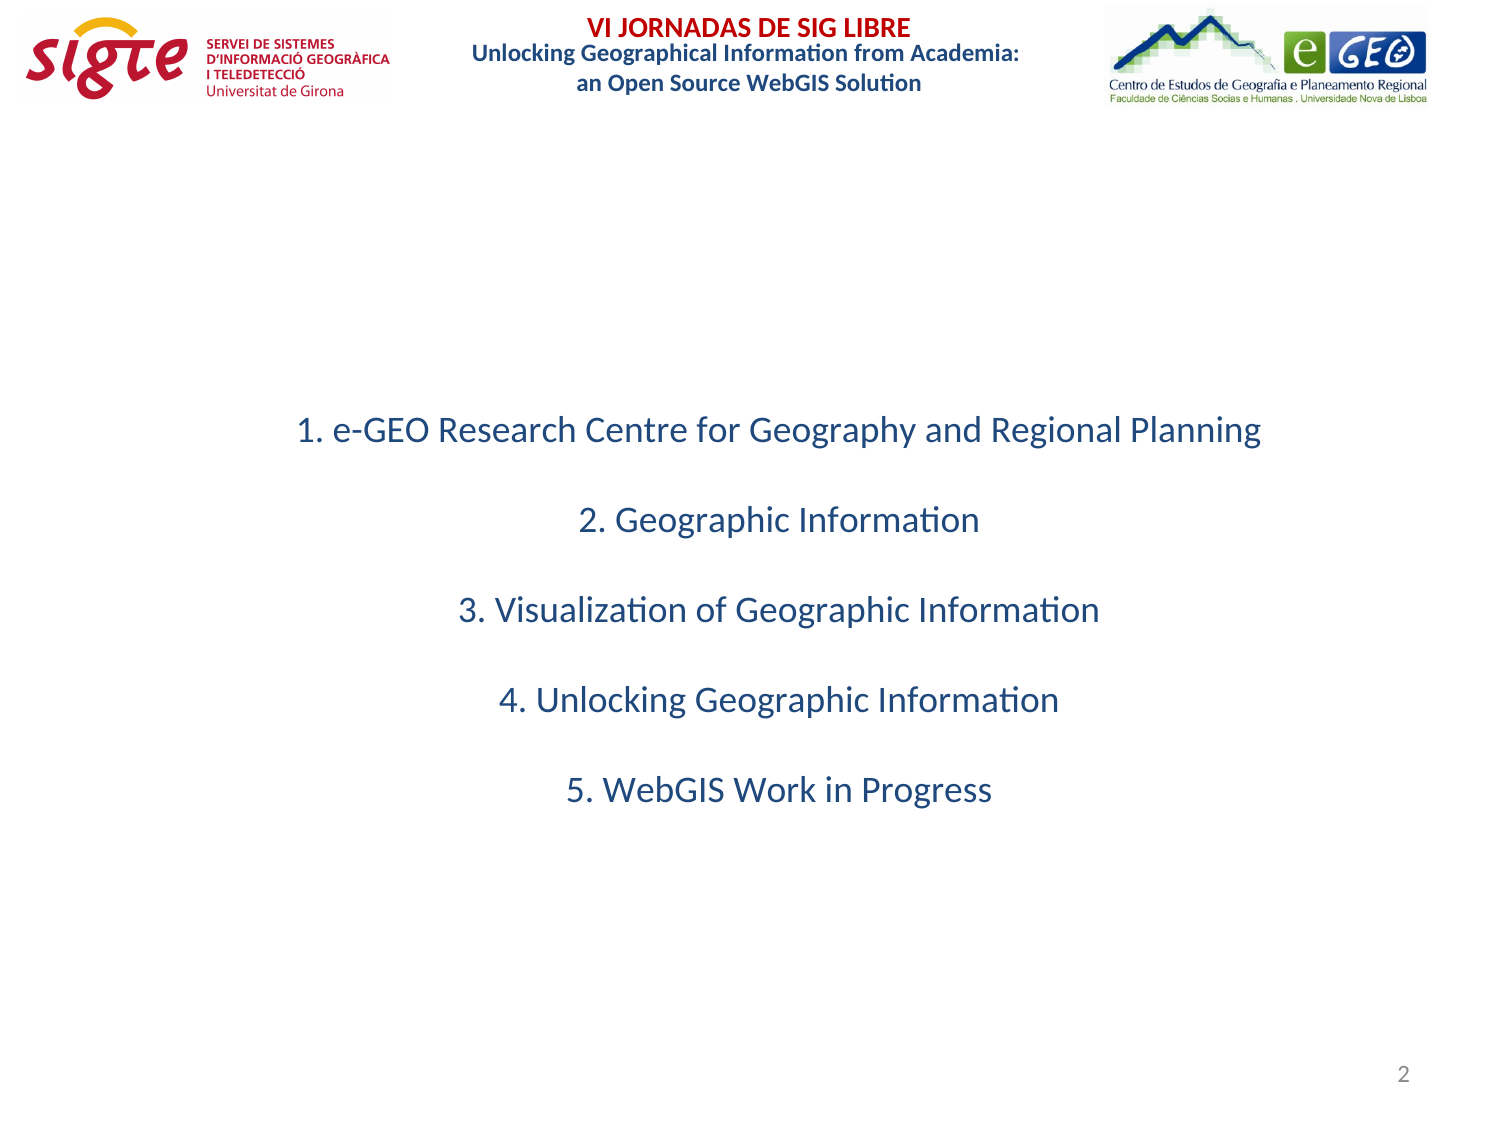

VI JORNADAS DE SIG LIBRE
Unlocking Geographical Information from Academia:
an Open Source WebGIS Solution
1. e-GEO Research Centre for Geography and Regional Planning
2. Geographic Information
3. Visualization of Geographic Information
4. Unlocking Geographic Information
5. WebGIS Work in Progress